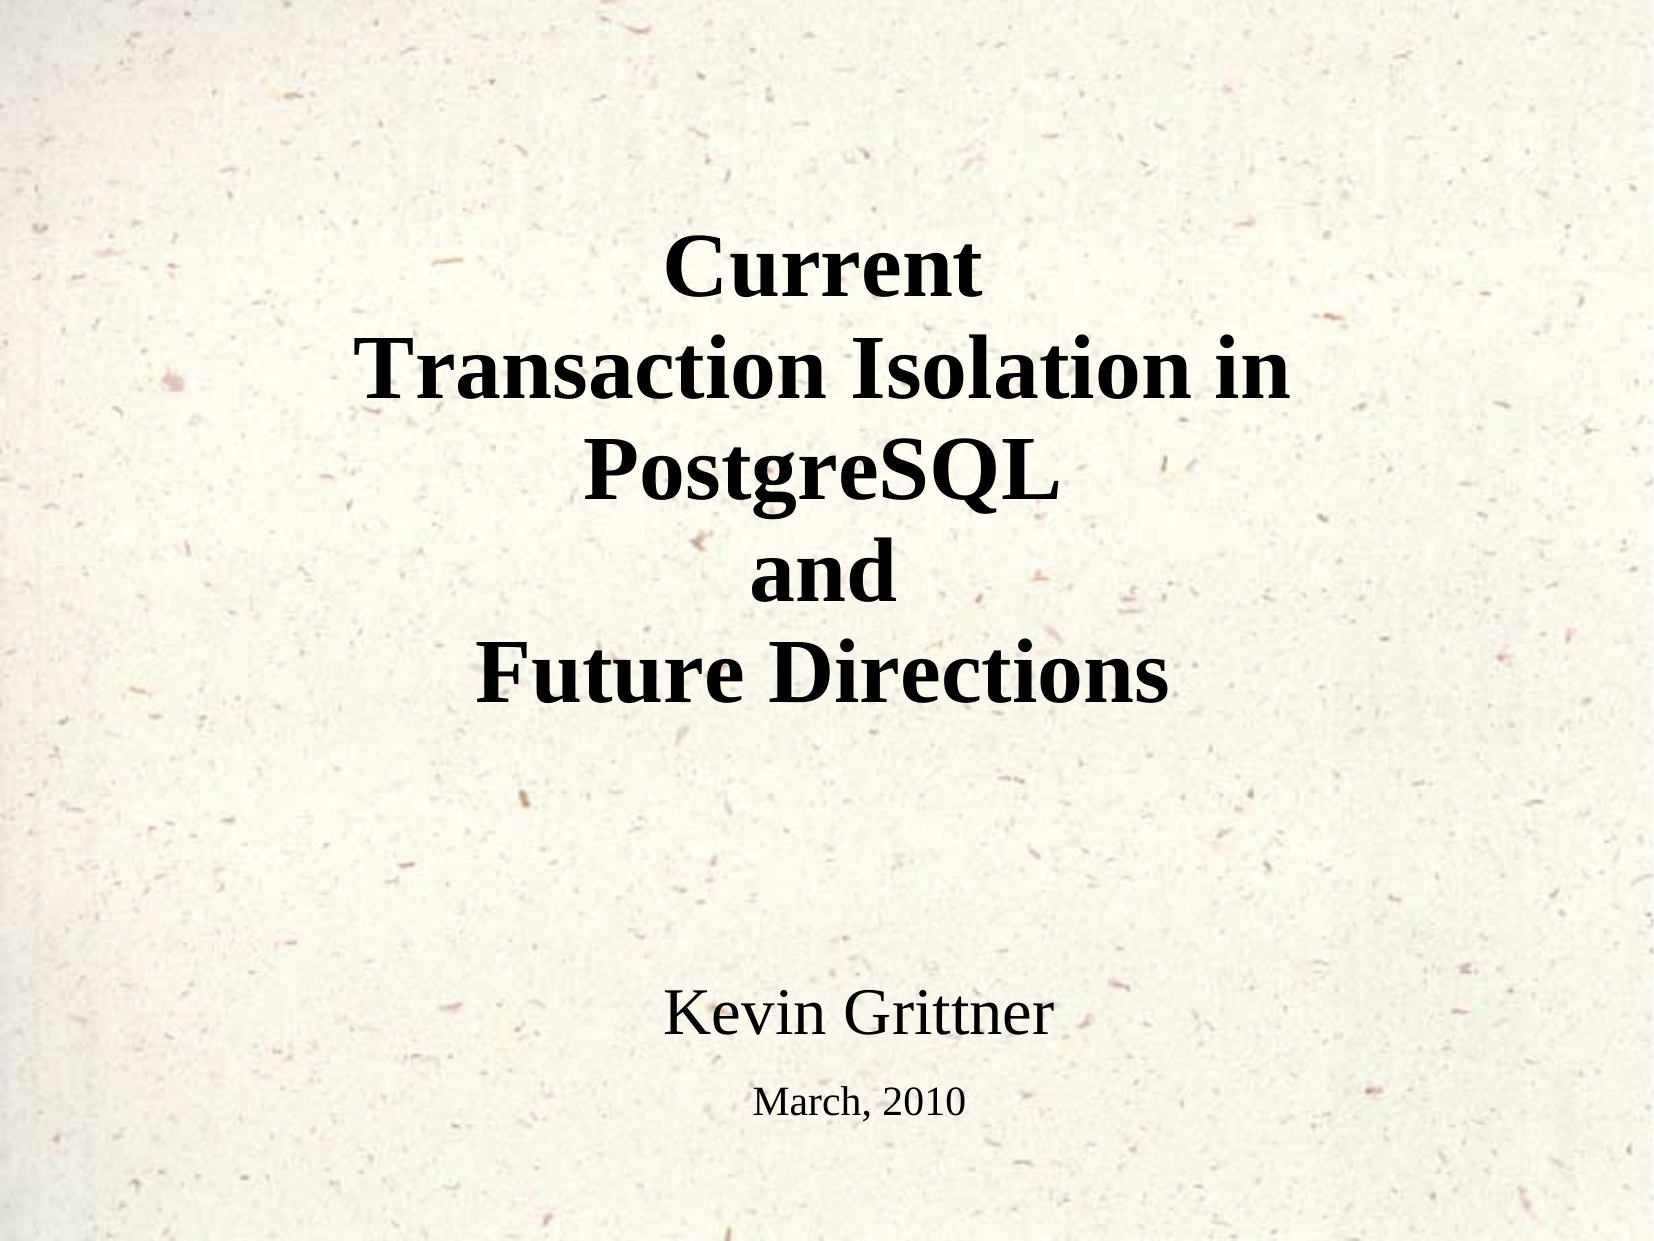

# Current Transaction Isolation in PostgreSQL and Future Directions
Kevin Grittner
March, 2010